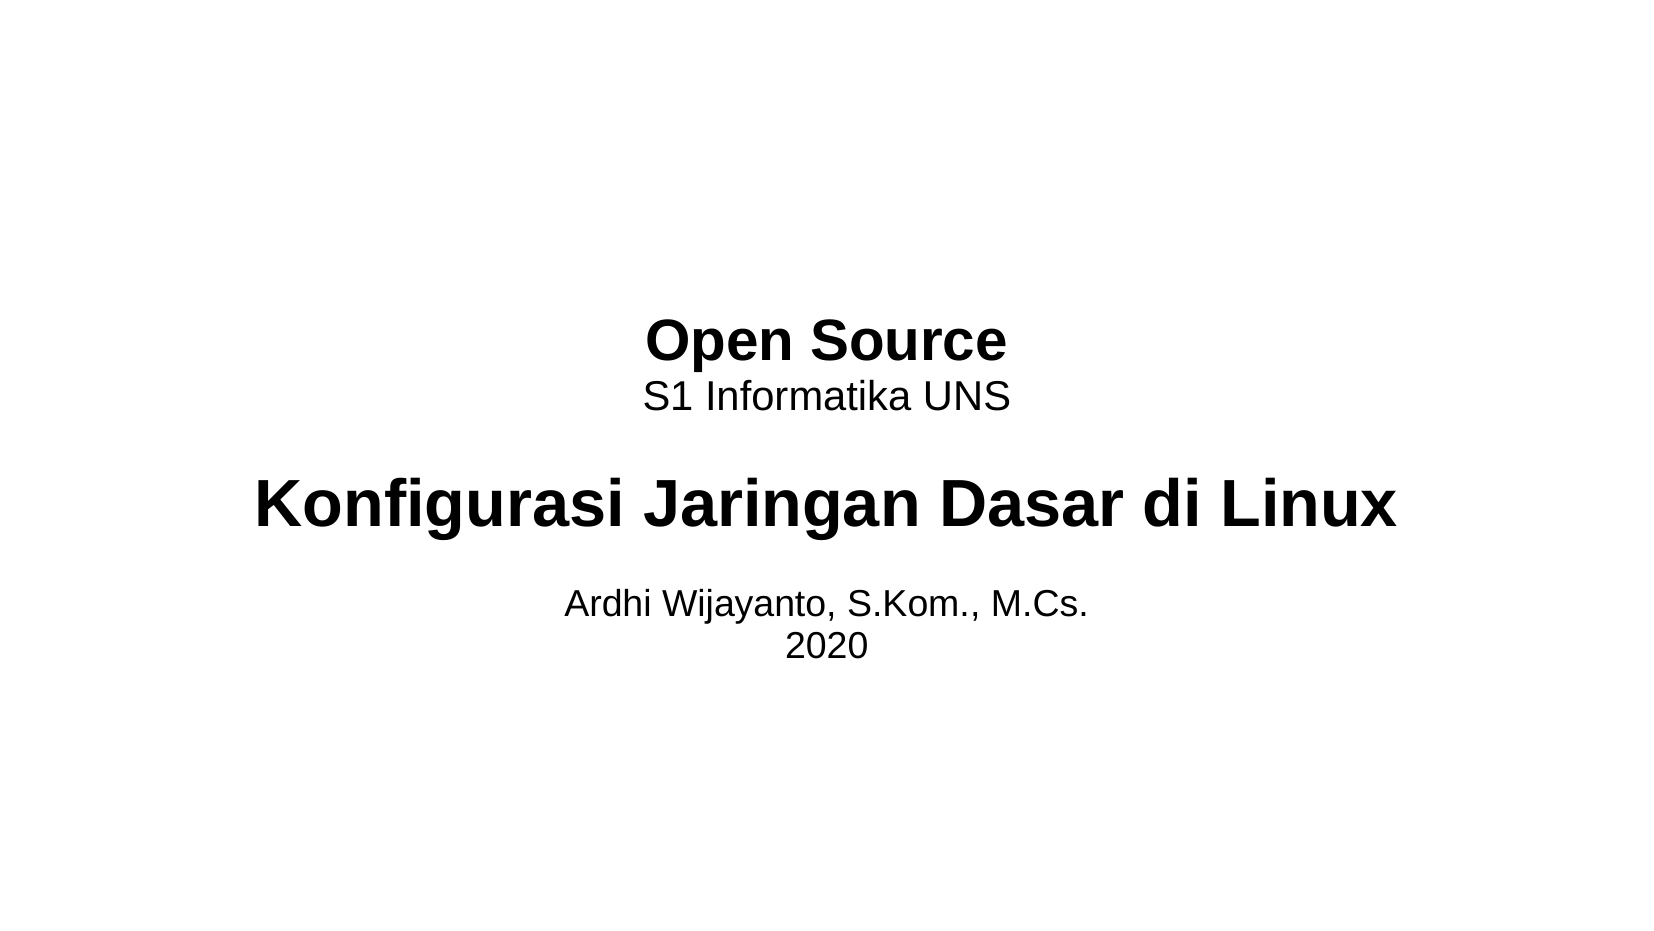

#
Open Source
S1 Informatika UNS
Konfigurasi Jaringan Dasar di Linux
Ardhi Wijayanto, S.Kom., M.Cs.
2020